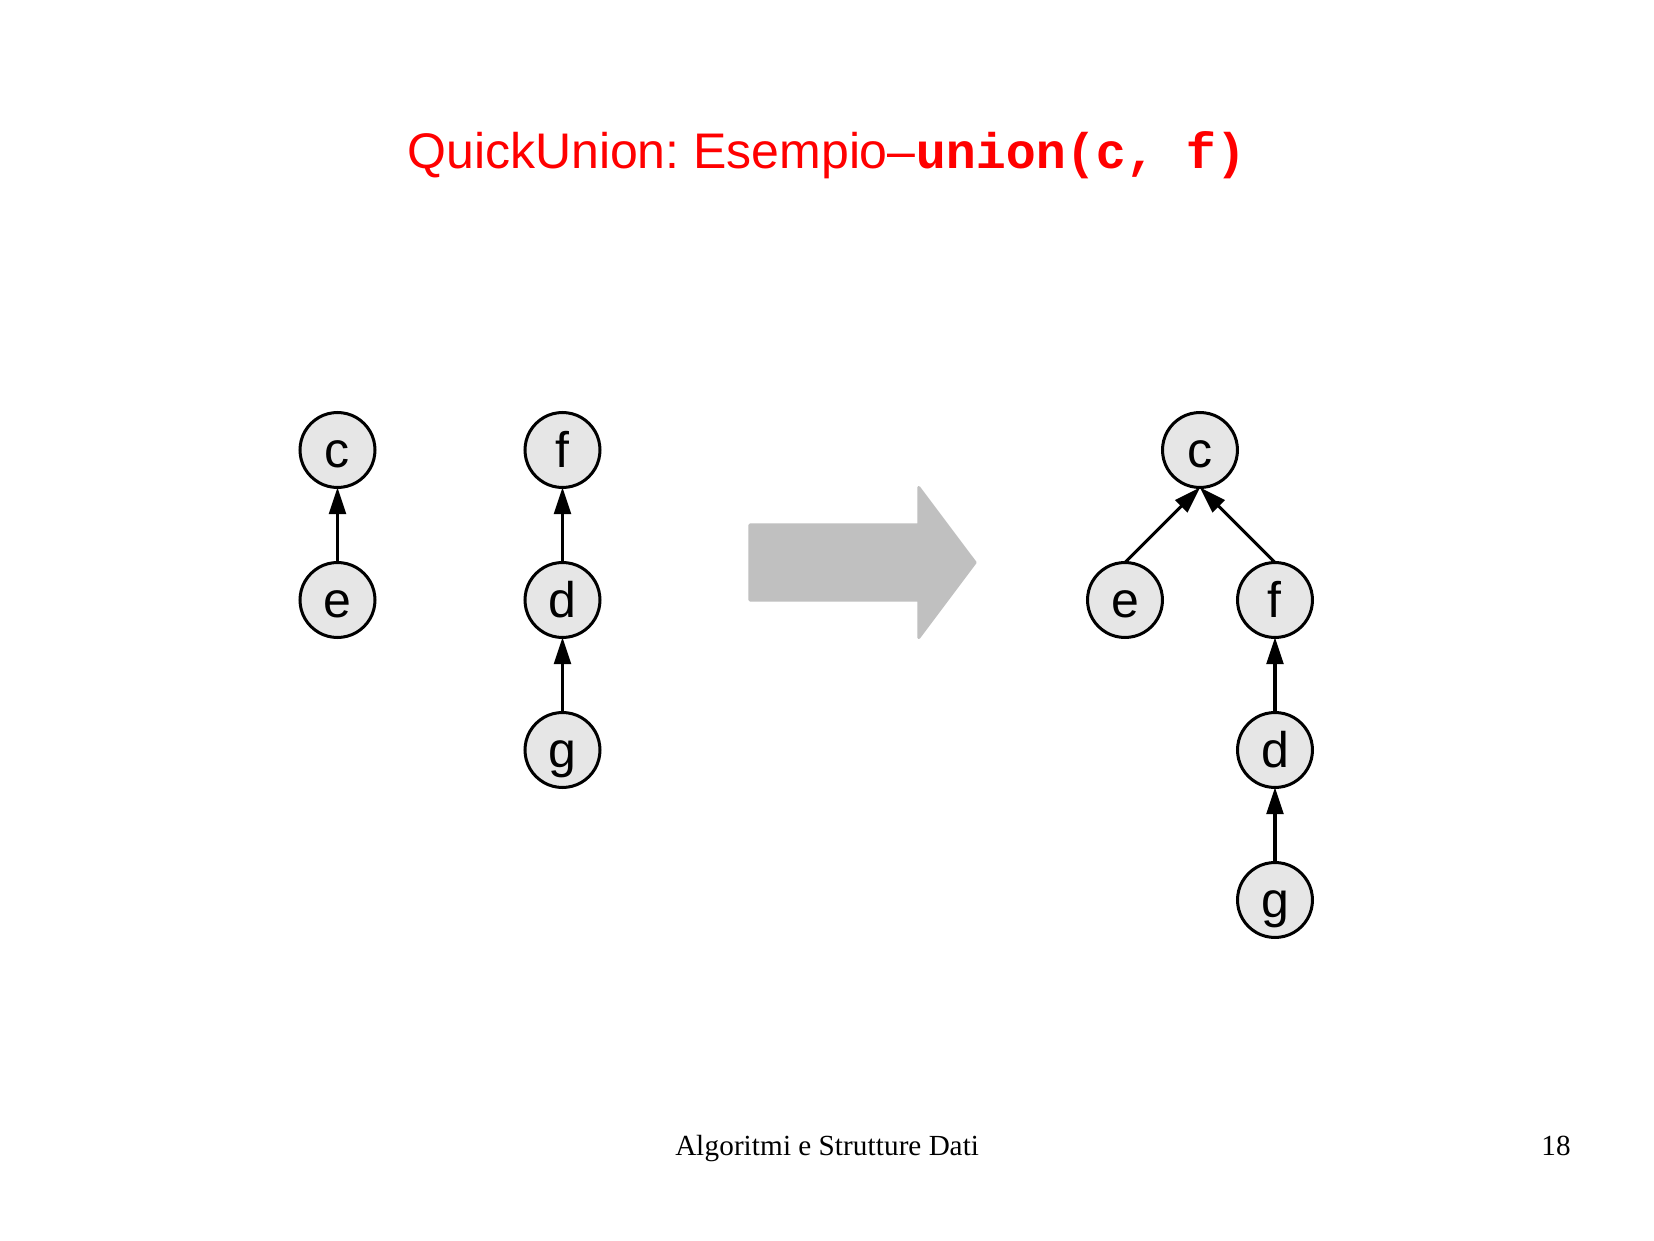

# QuickUnion: Esempio–union(c, f)
c
f
c
e
d
e
f
g
d
g
Algoritmi e Strutture Dati
18